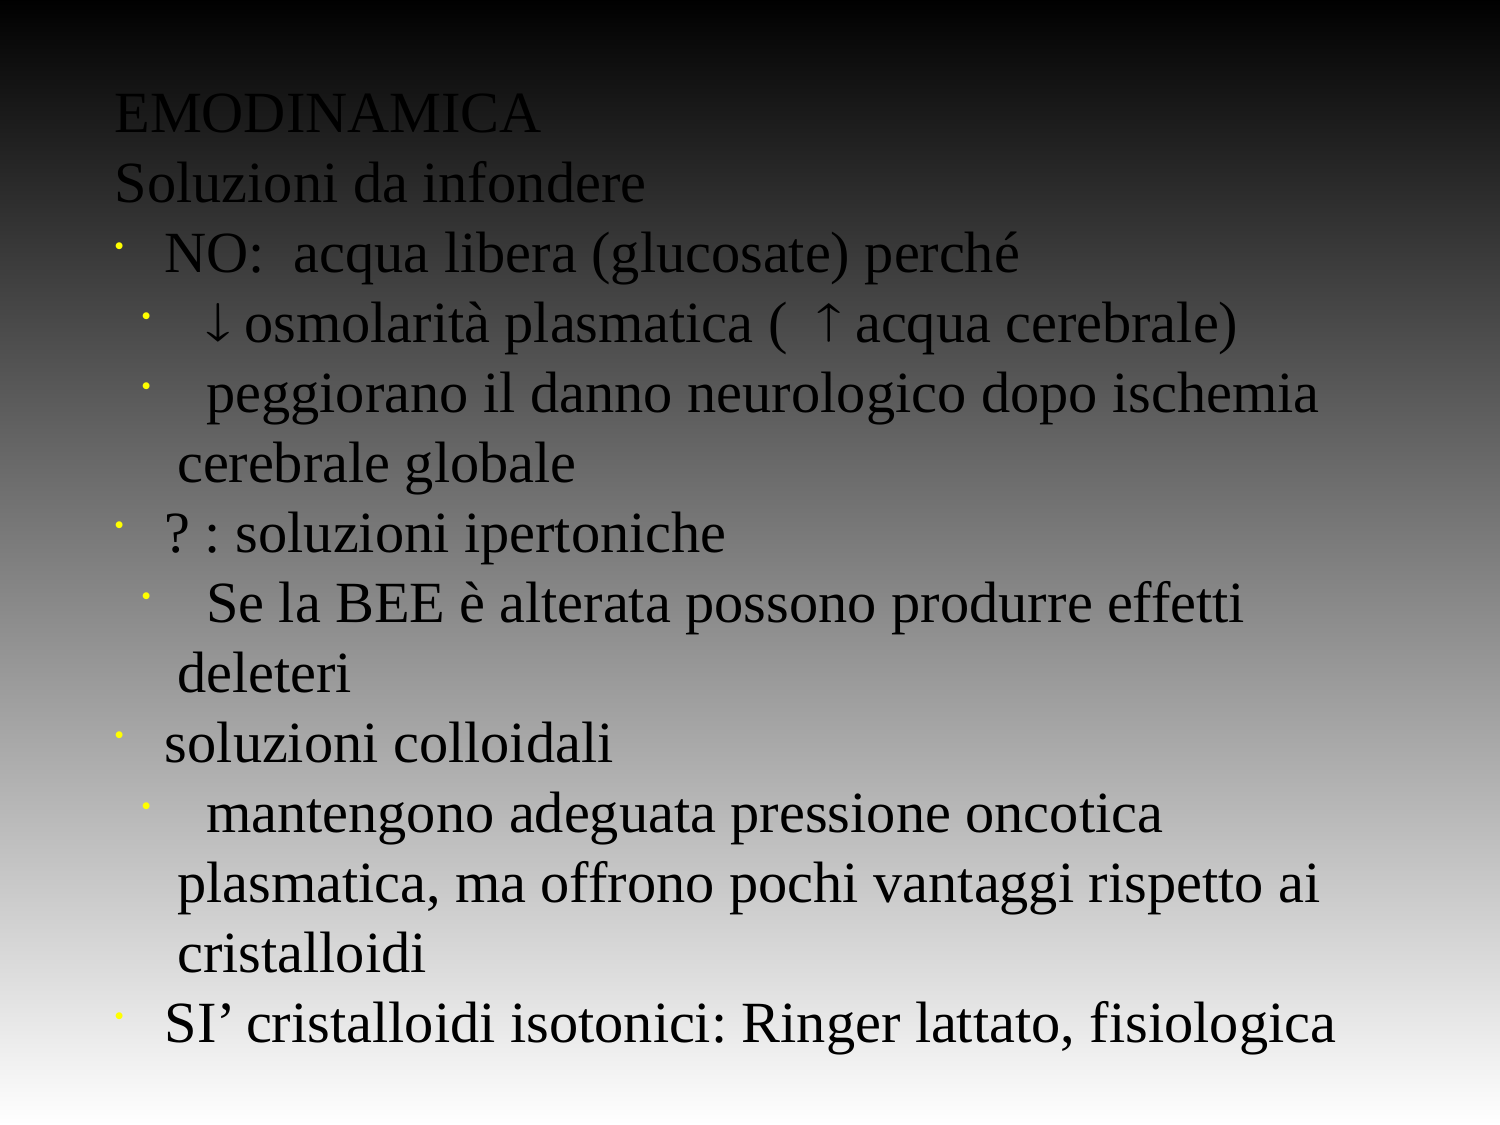

EMODINAMICA
Soluzioni da infondere
 NO: acqua libera (glucosate) perché
  osmolarità plasmatica (  acqua cerebrale)
 peggiorano il danno neurologico dopo ischemia cerebrale globale
 ? : soluzioni ipertoniche
 Se la BEE è alterata possono produrre effetti deleteri
 soluzioni colloidali
 mantengono adeguata pressione oncotica plasmatica, ma offrono pochi vantaggi rispetto ai cristalloidi
 SI’ cristalloidi isotonici: Ringer lattato, fisiologica